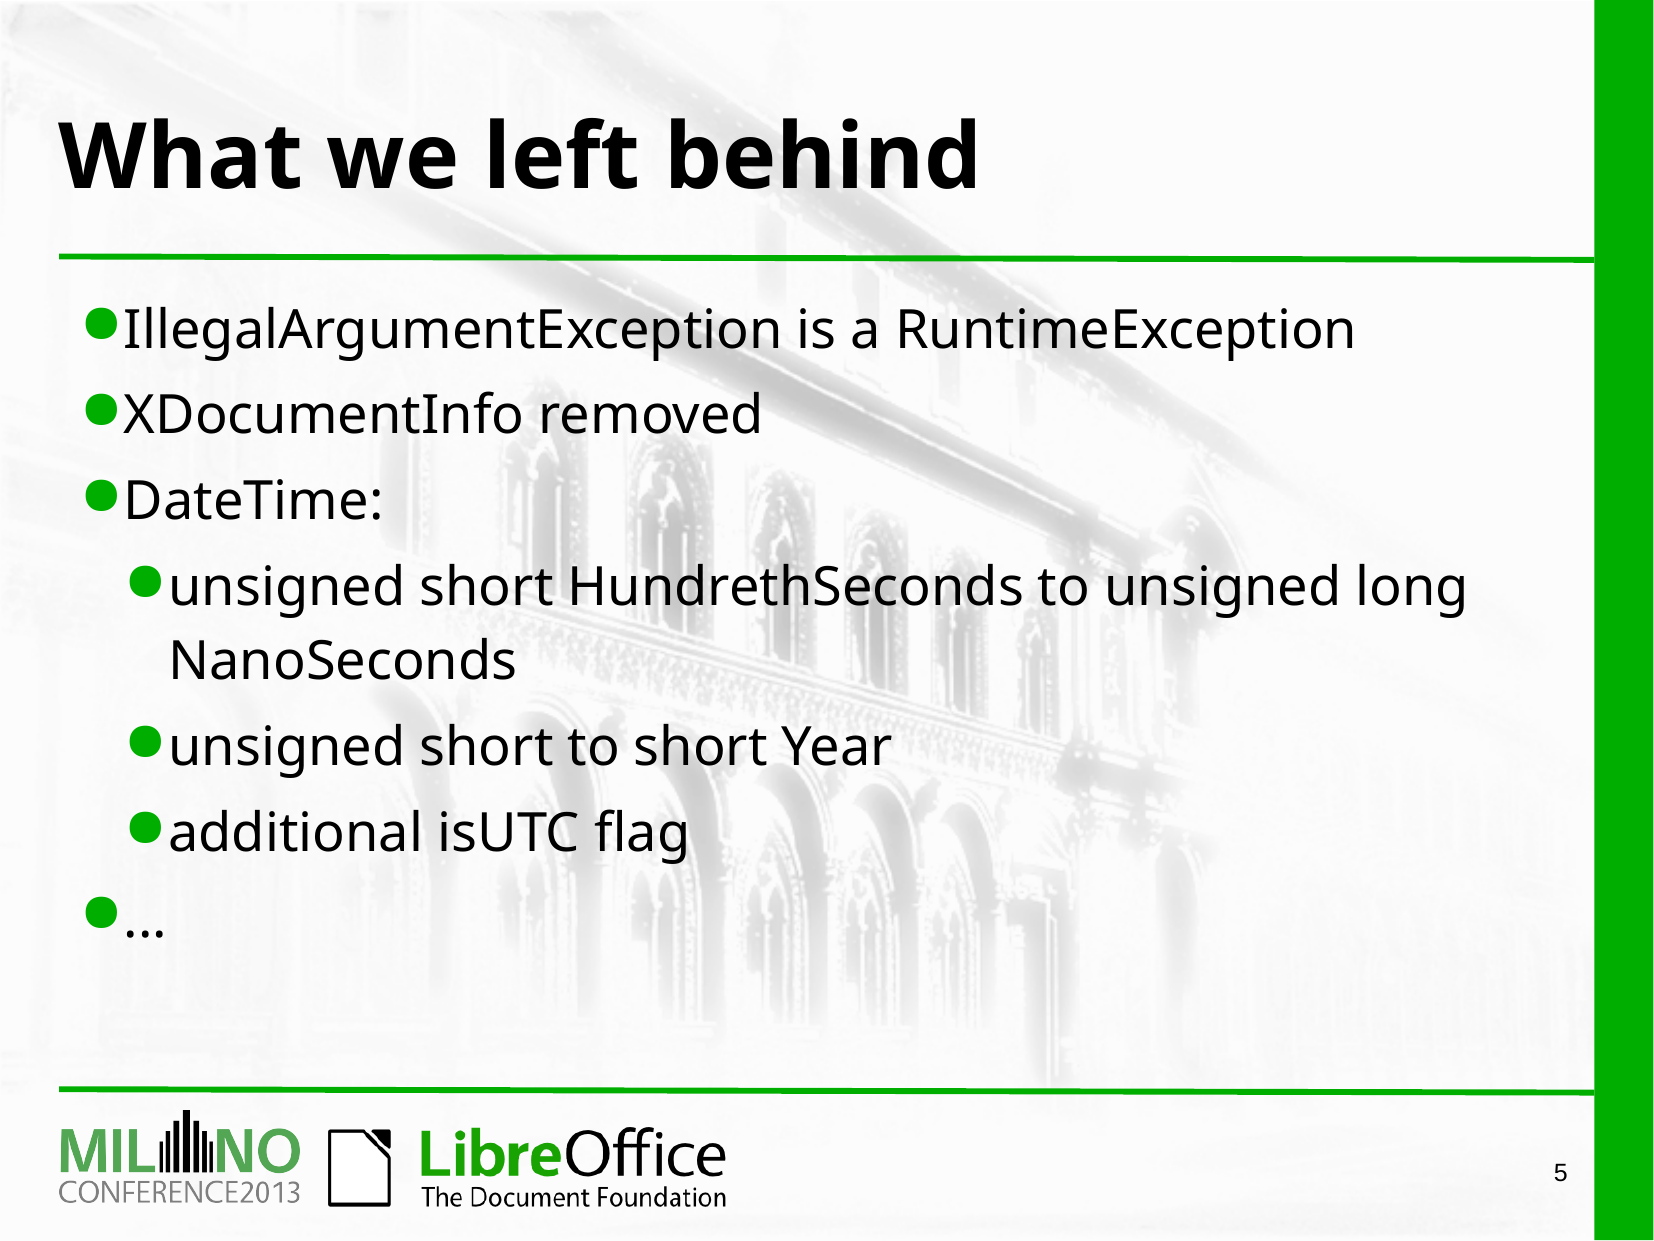

# What we left behind
IllegalArgumentException is a RuntimeException
XDocumentInfo removed
DateTime:
unsigned short HundrethSeconds to unsigned long NanoSeconds
unsigned short to short Year
additional isUTC flag
...